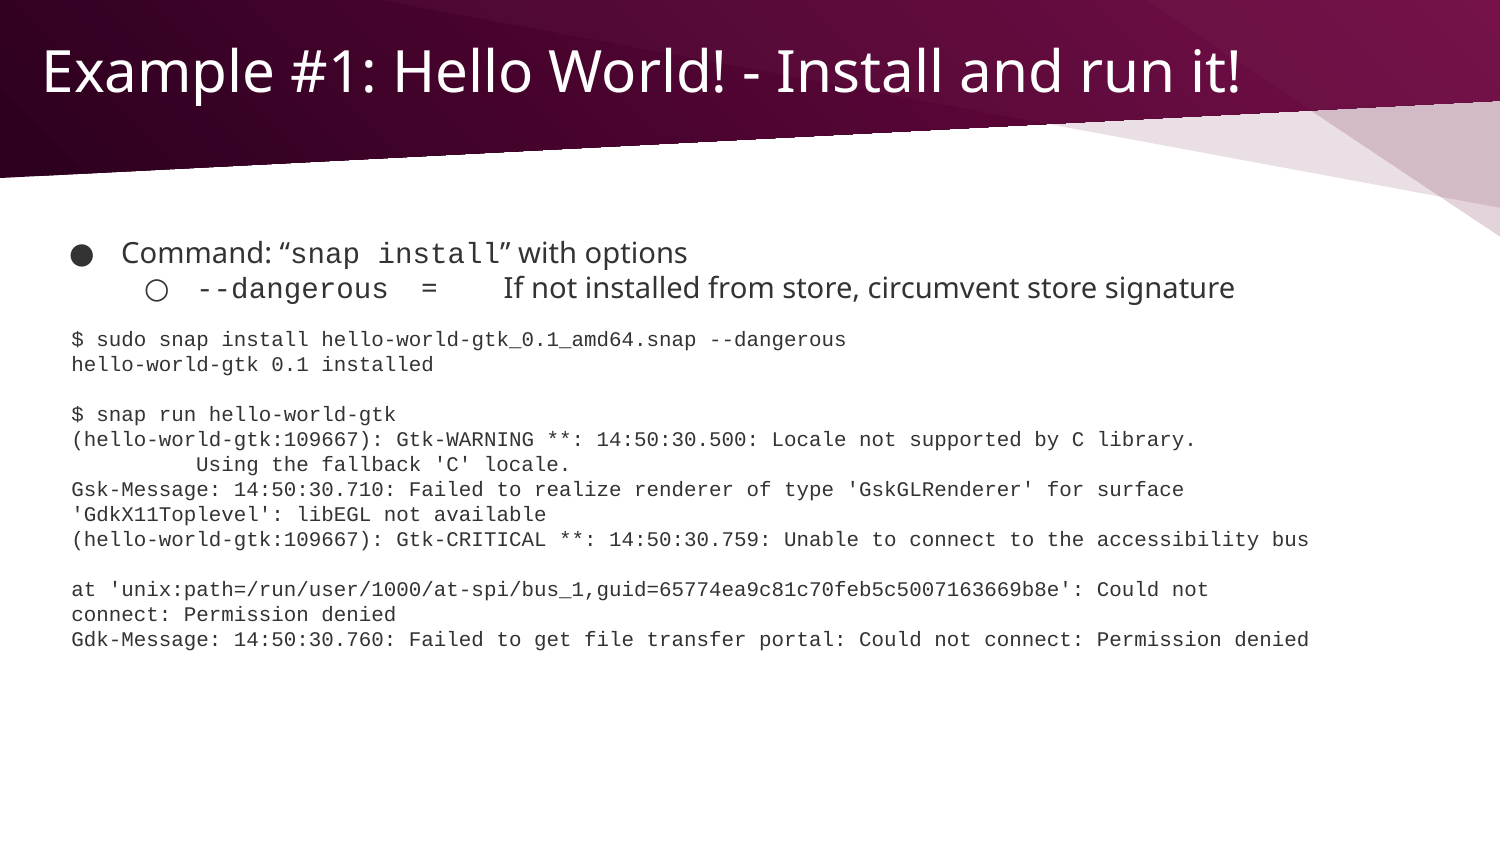

Example #1: Hello World! - Install and run it!
# Command: “snap install” with options
--dangerous 	=	 If not installed from store, circumvent store signature
 $ sudo snap install hello-world-gtk_0.1_amd64.snap --dangerous
 hello-world-gtk 0.1 installed
 $ snap run hello-world-gtk
 (hello-world-gtk:109667): Gtk-WARNING **: 14:50:30.500: Locale not supported by C library.
 	Using the fallback 'C' locale.
 Gsk-Message: 14:50:30.710: Failed to realize renderer of type 'GskGLRenderer' for surface
 'GdkX11Toplevel': libEGL not available
 (hello-world-gtk:109667): Gtk-CRITICAL **: 14:50:30.759: Unable to connect to the accessibility bus
 at 'unix:path=/run/user/1000/at-spi/bus_1,guid=65774ea9c81c70feb5c5007163669b8e': Could not
 connect: Permission denied
 Gdk-Message: 14:50:30.760: Failed to get file transfer portal: Could not connect: Permission denied